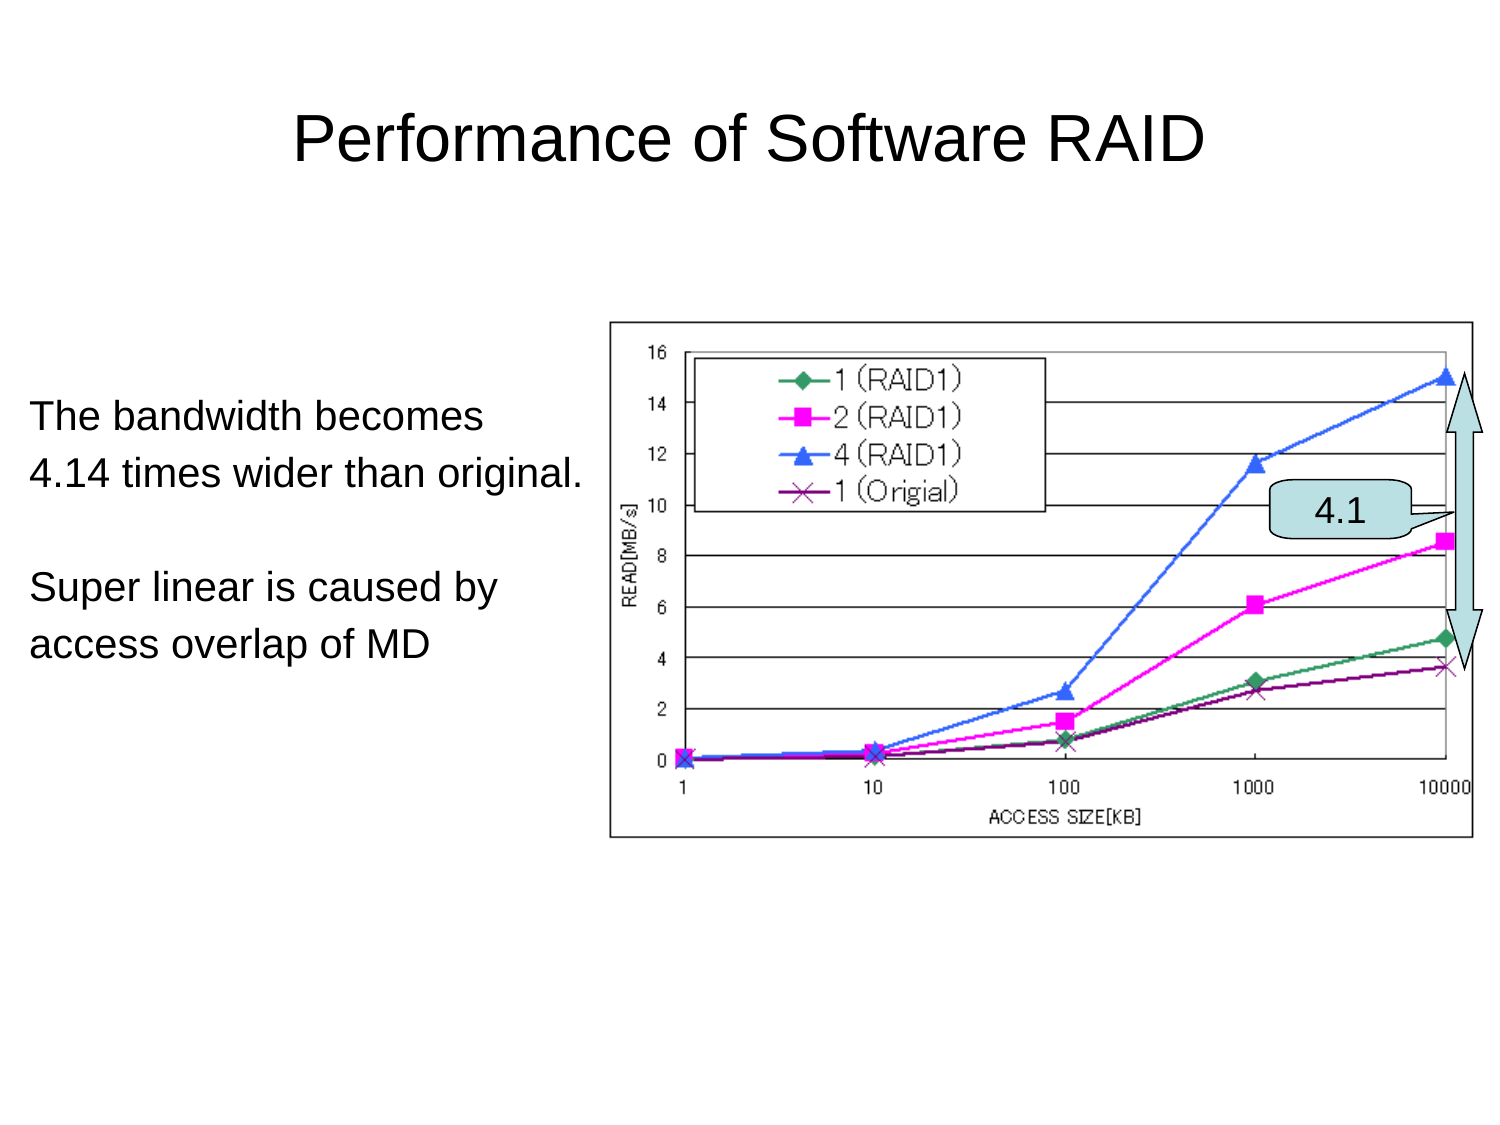

# Performance of Software RAID
4.1
The bandwidth becomes
4.14 times wider than original.
Super linear is caused by
access overlap of MD